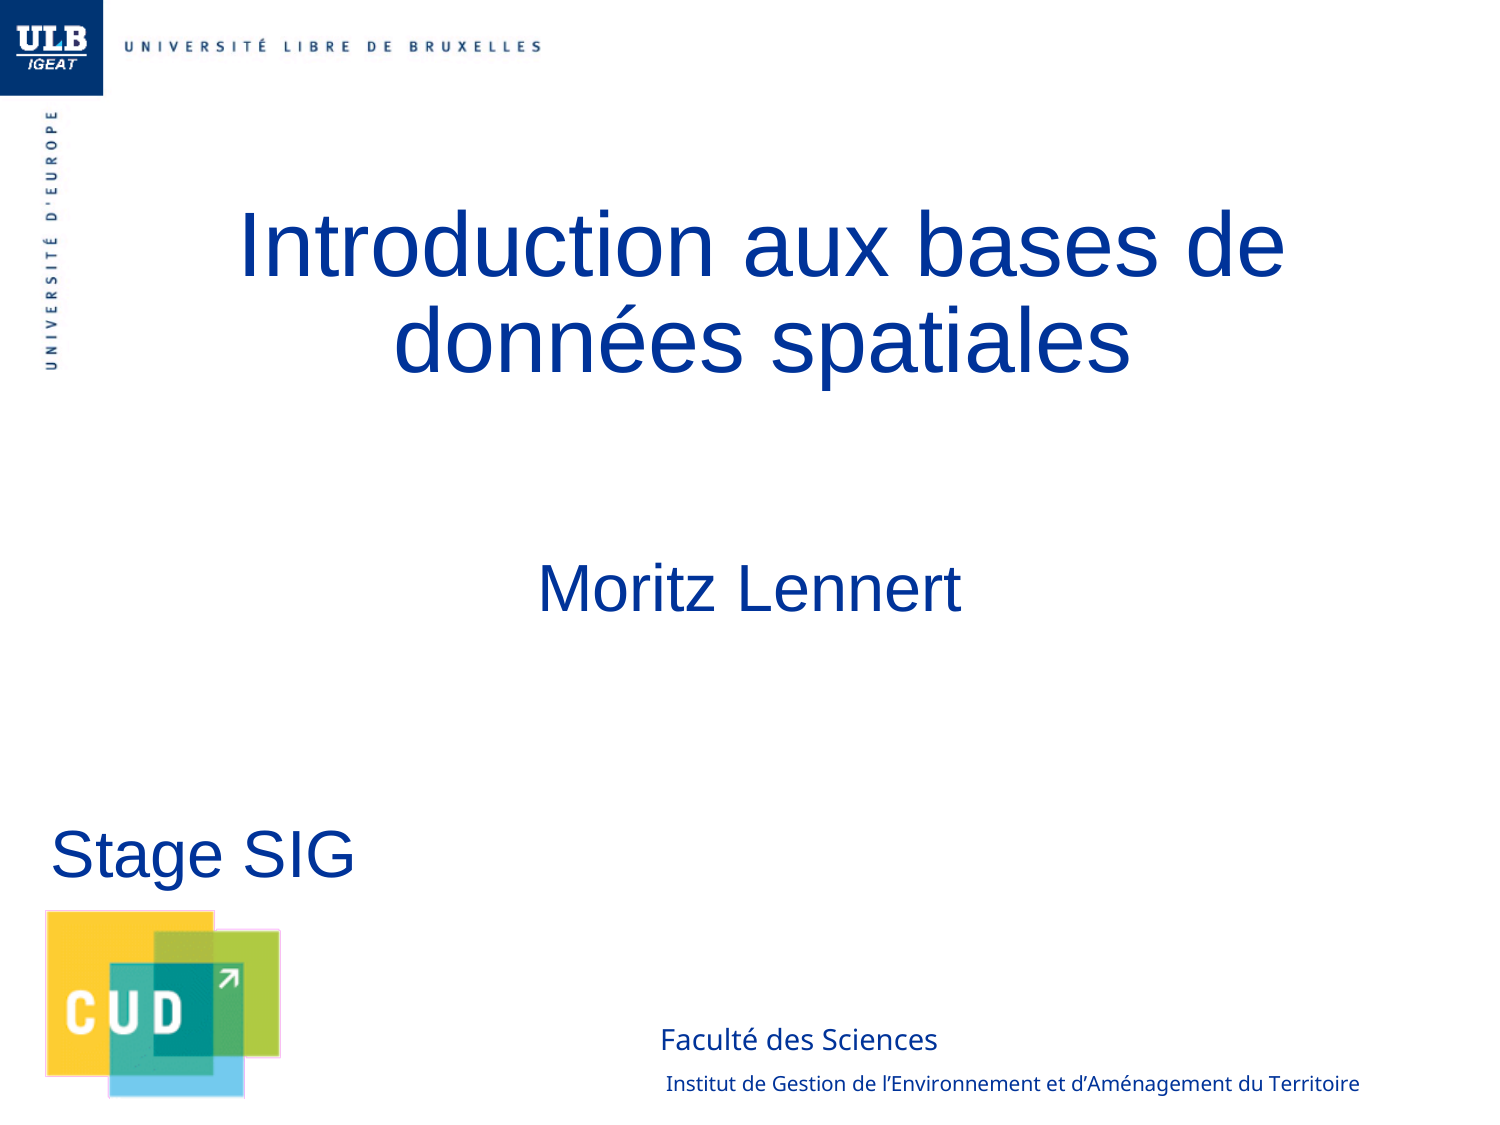

# Introduction aux bases de données spatiales
Moritz Lennert
Stage SIG
Faculté des Sciences
Institut de Gestion de l’Environnement et d’Aménagement du Territoire